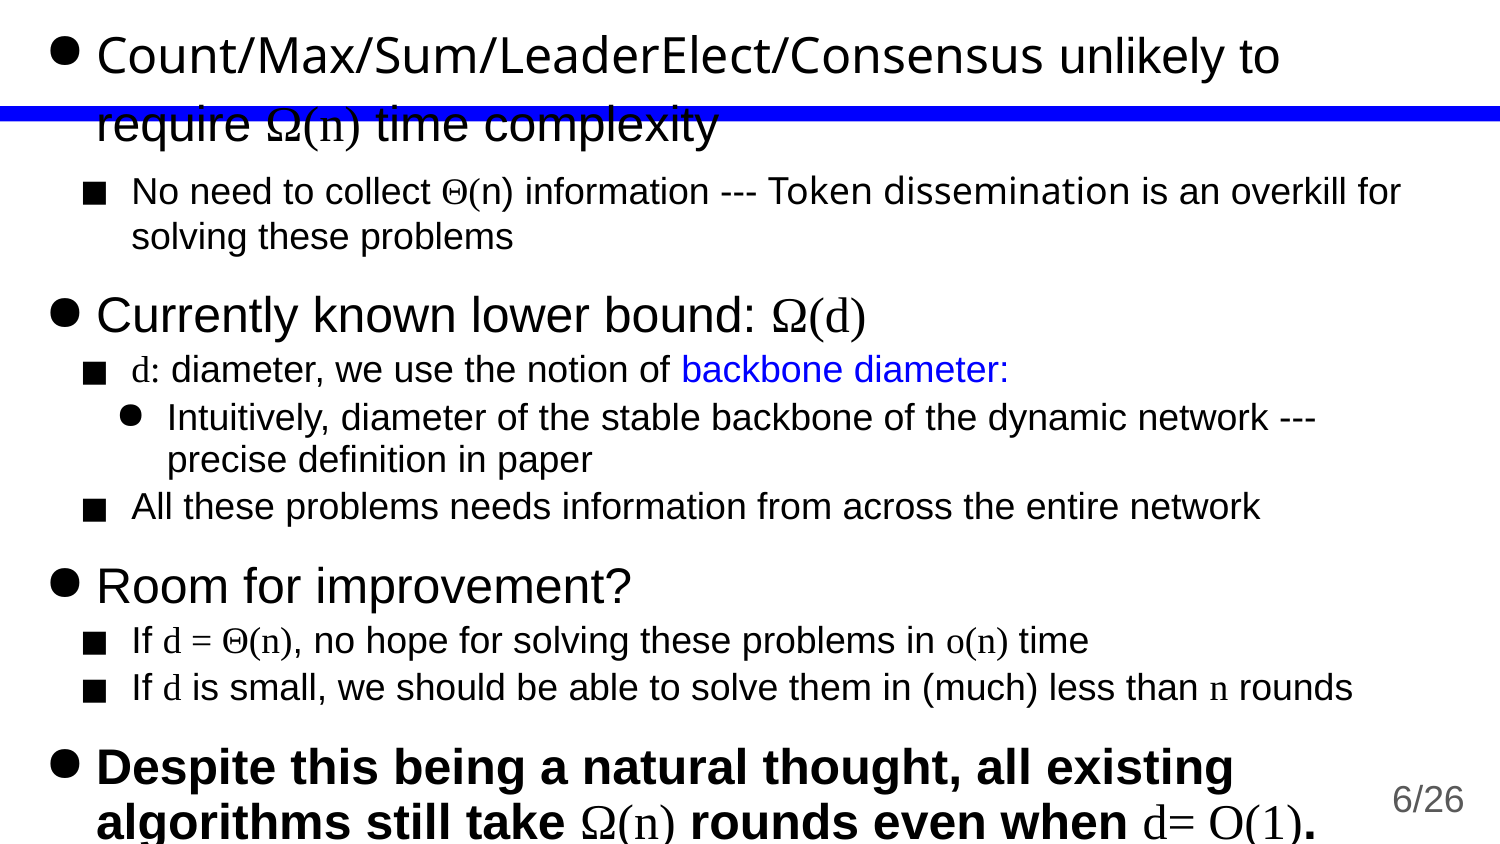

# Count/Max/Sum/LeaderElect/Consensus unlikely to require Ω(n) time complexity
No need to collect Θ(n) information --- Token dissemination is an overkill for solving these problems
Currently known lower bound: Ω(d)
d: diameter, we use the notion of backbone diameter:
Intuitively, diameter of the stable backbone of the dynamic network --- precise definition in paper
All these problems needs information from across the entire network
Room for improvement?
If d = Θ(n), no hope for solving these problems in o(n) time
If d is small, we should be able to solve them in (much) less than n rounds
Despite this being a natural thought, all existing algorithms still take Ω(n) rounds even when d= O(1).
6